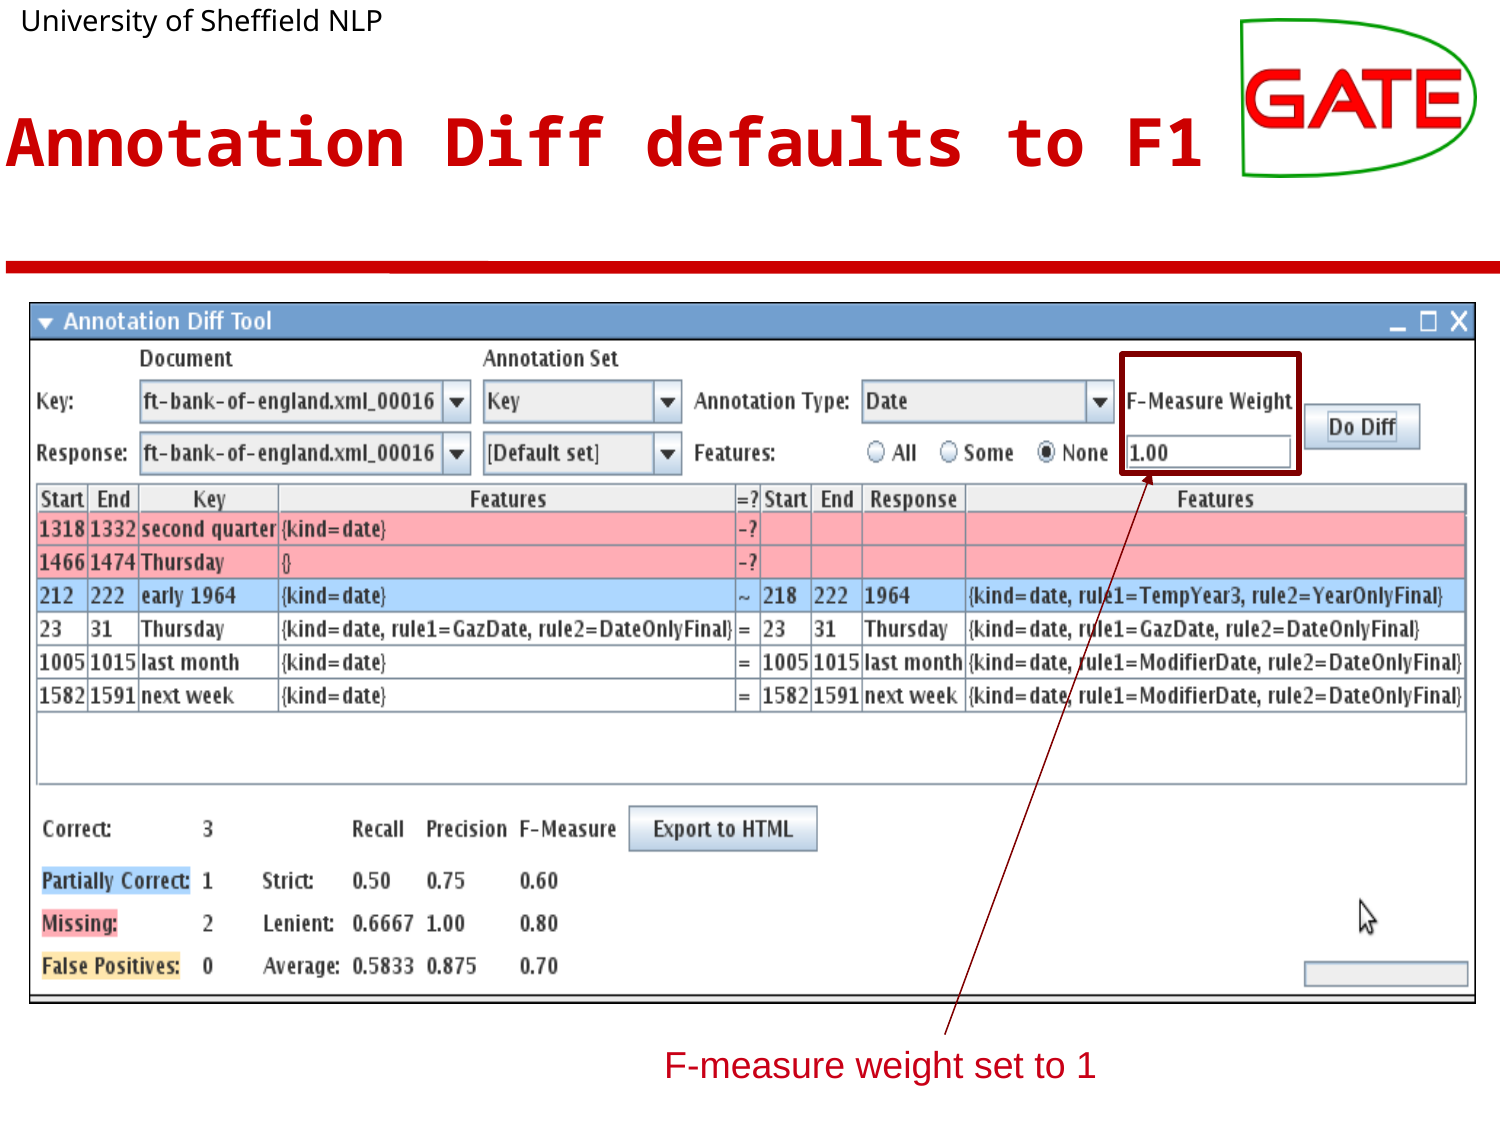

# Annotation Diff defaults to F1
F-measure weight set to 1